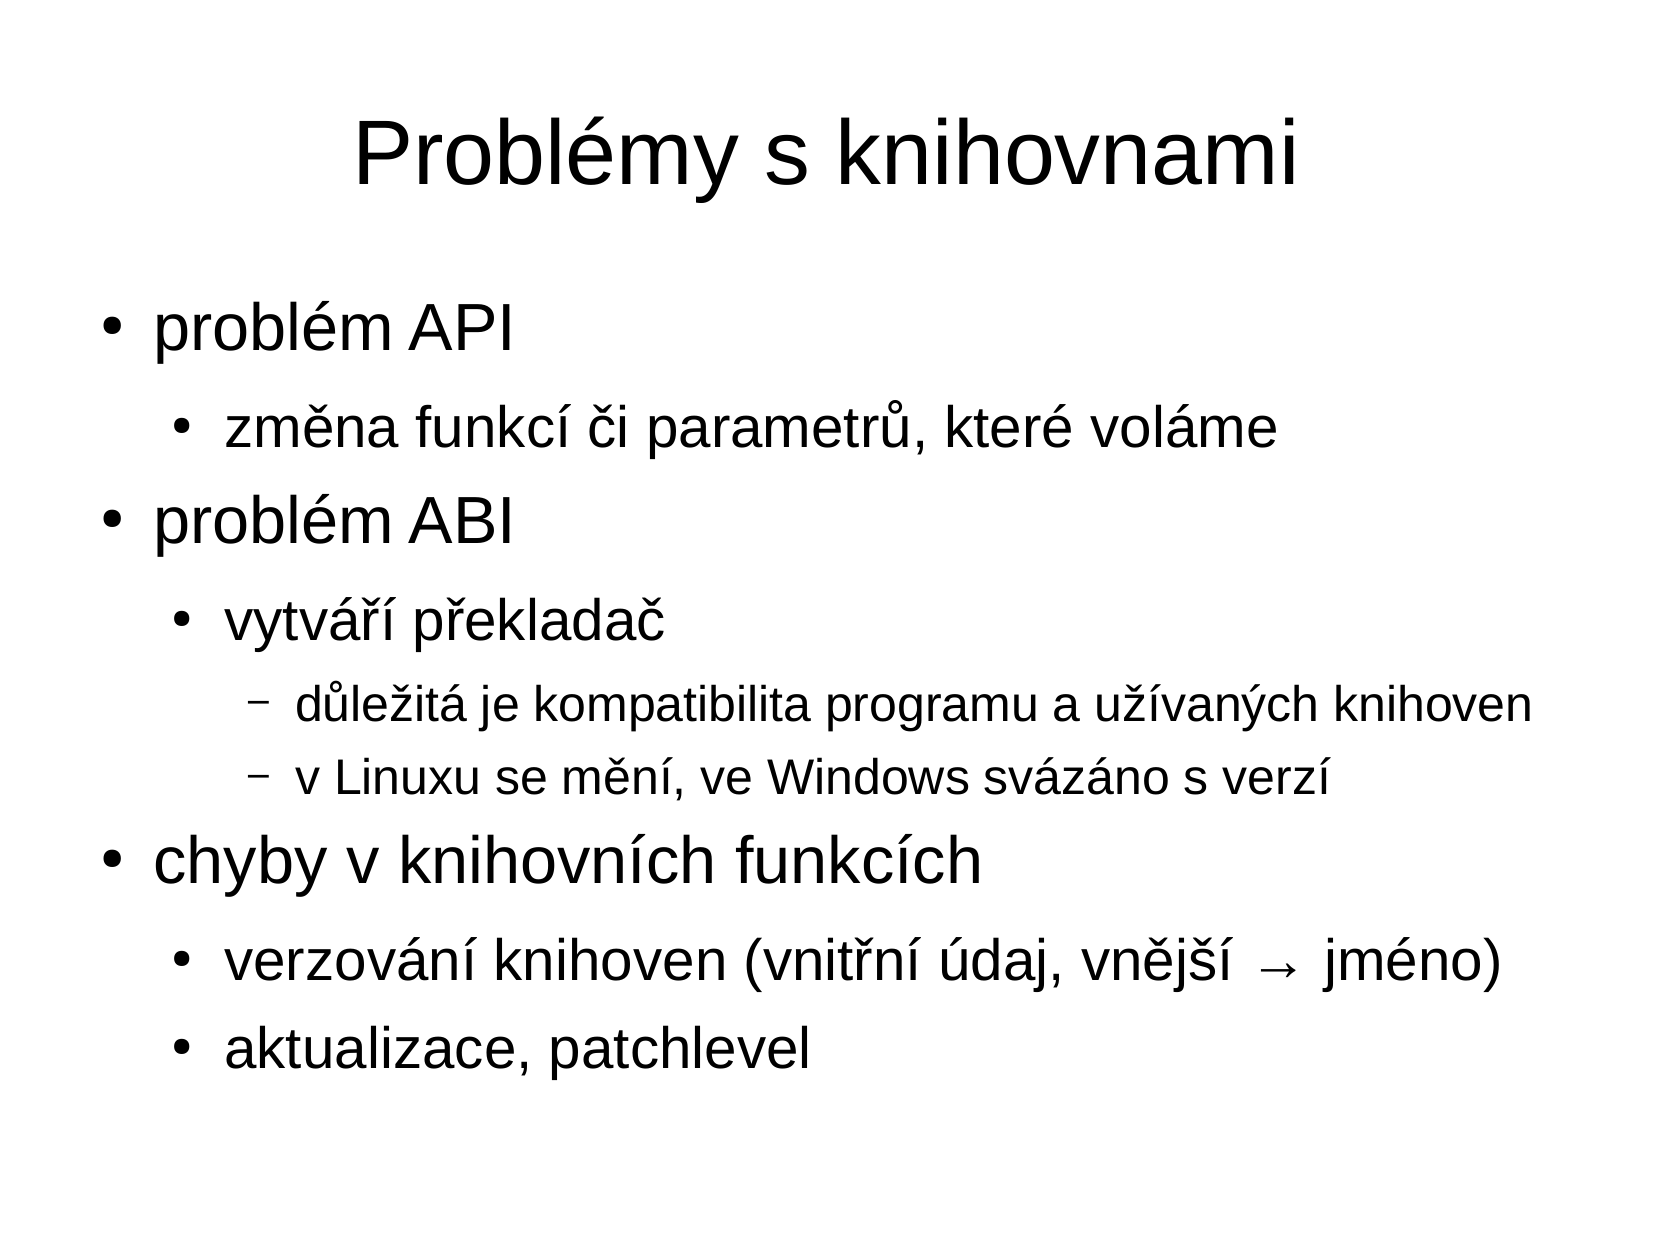

# Problémy s knihovnami
problém API
změna funkcí či parametrů, které voláme
problém ABI
vytváří překladač
důležitá je kompatibilita programu a užívaných knihoven
v Linuxu se mění, ve Windows svázáno s verzí
chyby v knihovních funkcích
verzování knihoven (vnitřní údaj, vnější → jméno)
aktualizace, patchlevel